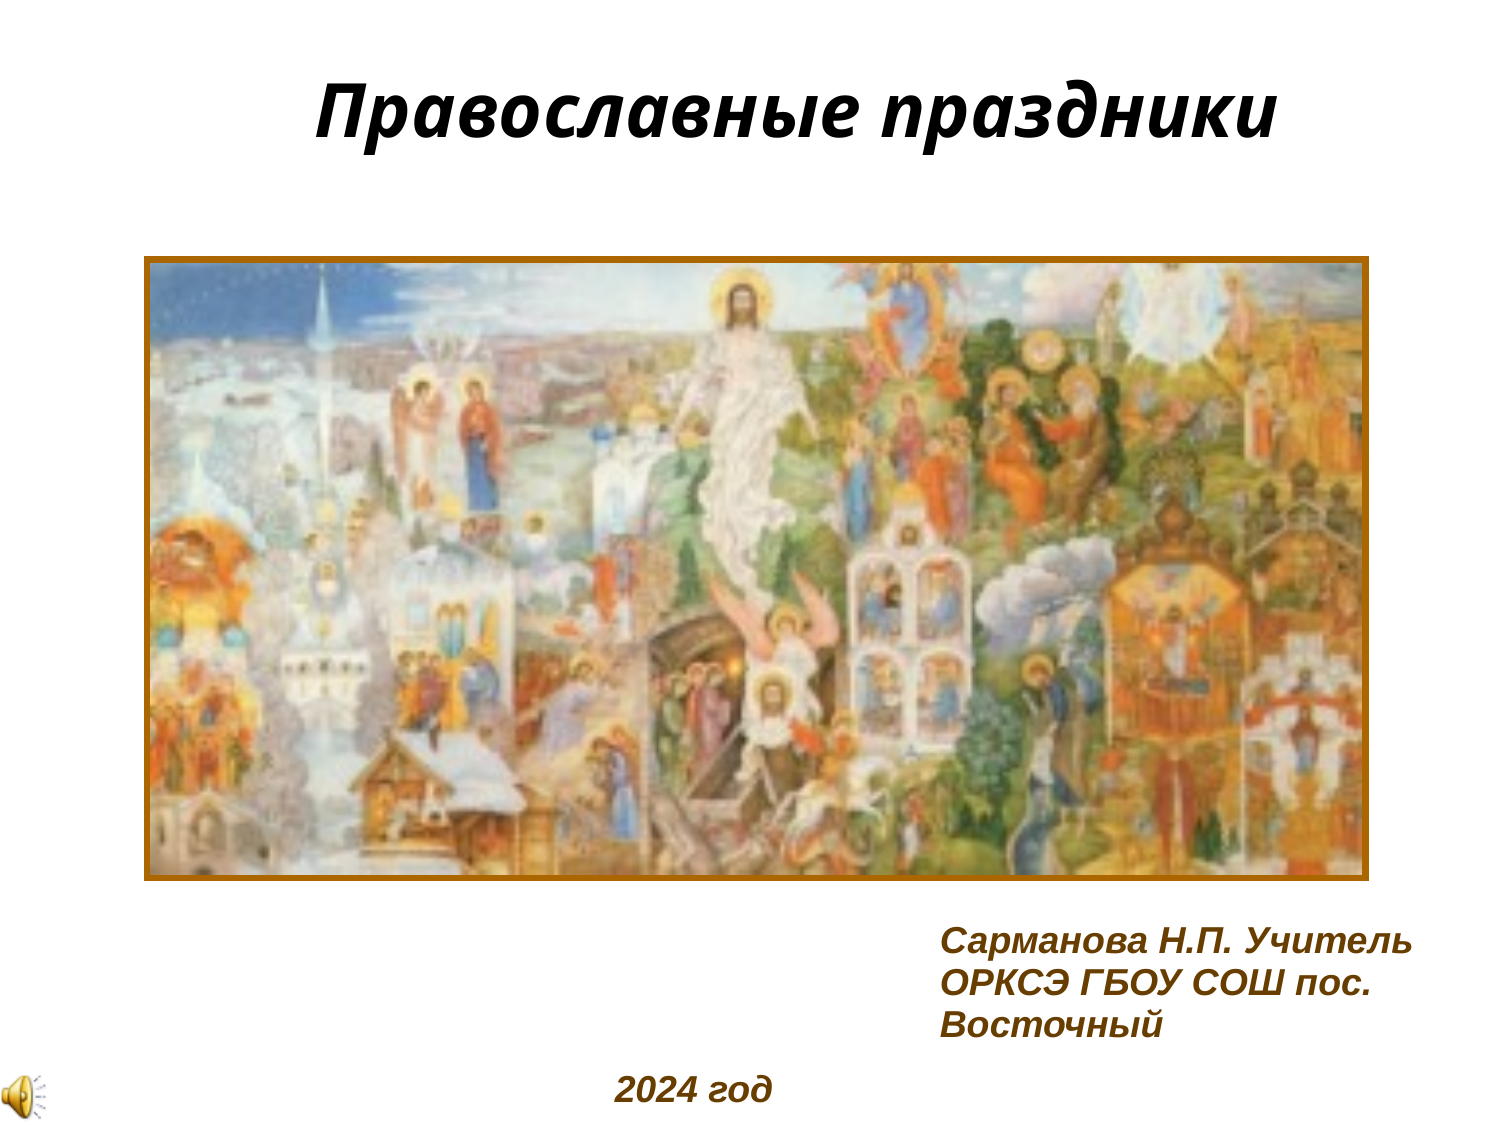

Православные праздники
Сарманова Н.П. Учитель ОРКСЭ ГБОУ СОШ пос. Восточный
2024 год